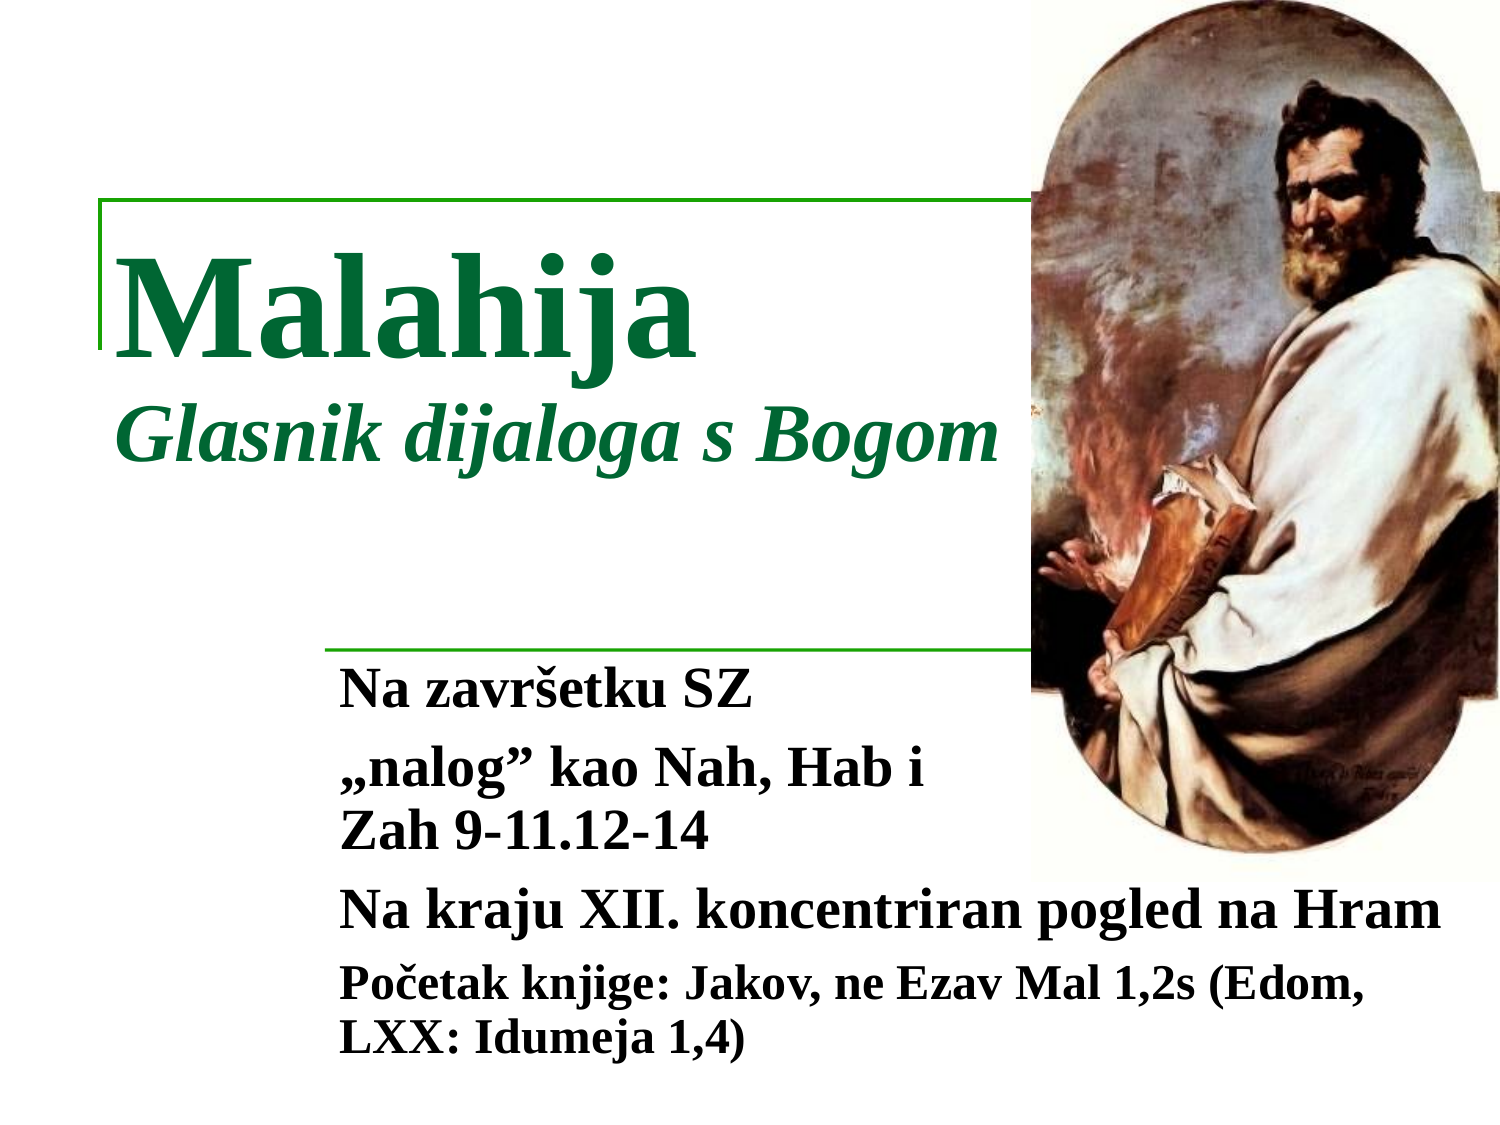

# Malahija Glasnik dijaloga s Bogom
Na završetku SZ
„nalog” kao Nah, Hab i
Zah 9-11.12-14
Na kraju XII. koncentriran pogled na Hram
Početak knjige: Jakov, ne Ezav Mal 1,2s (Edom,
LXX: Idumeja 1,4)